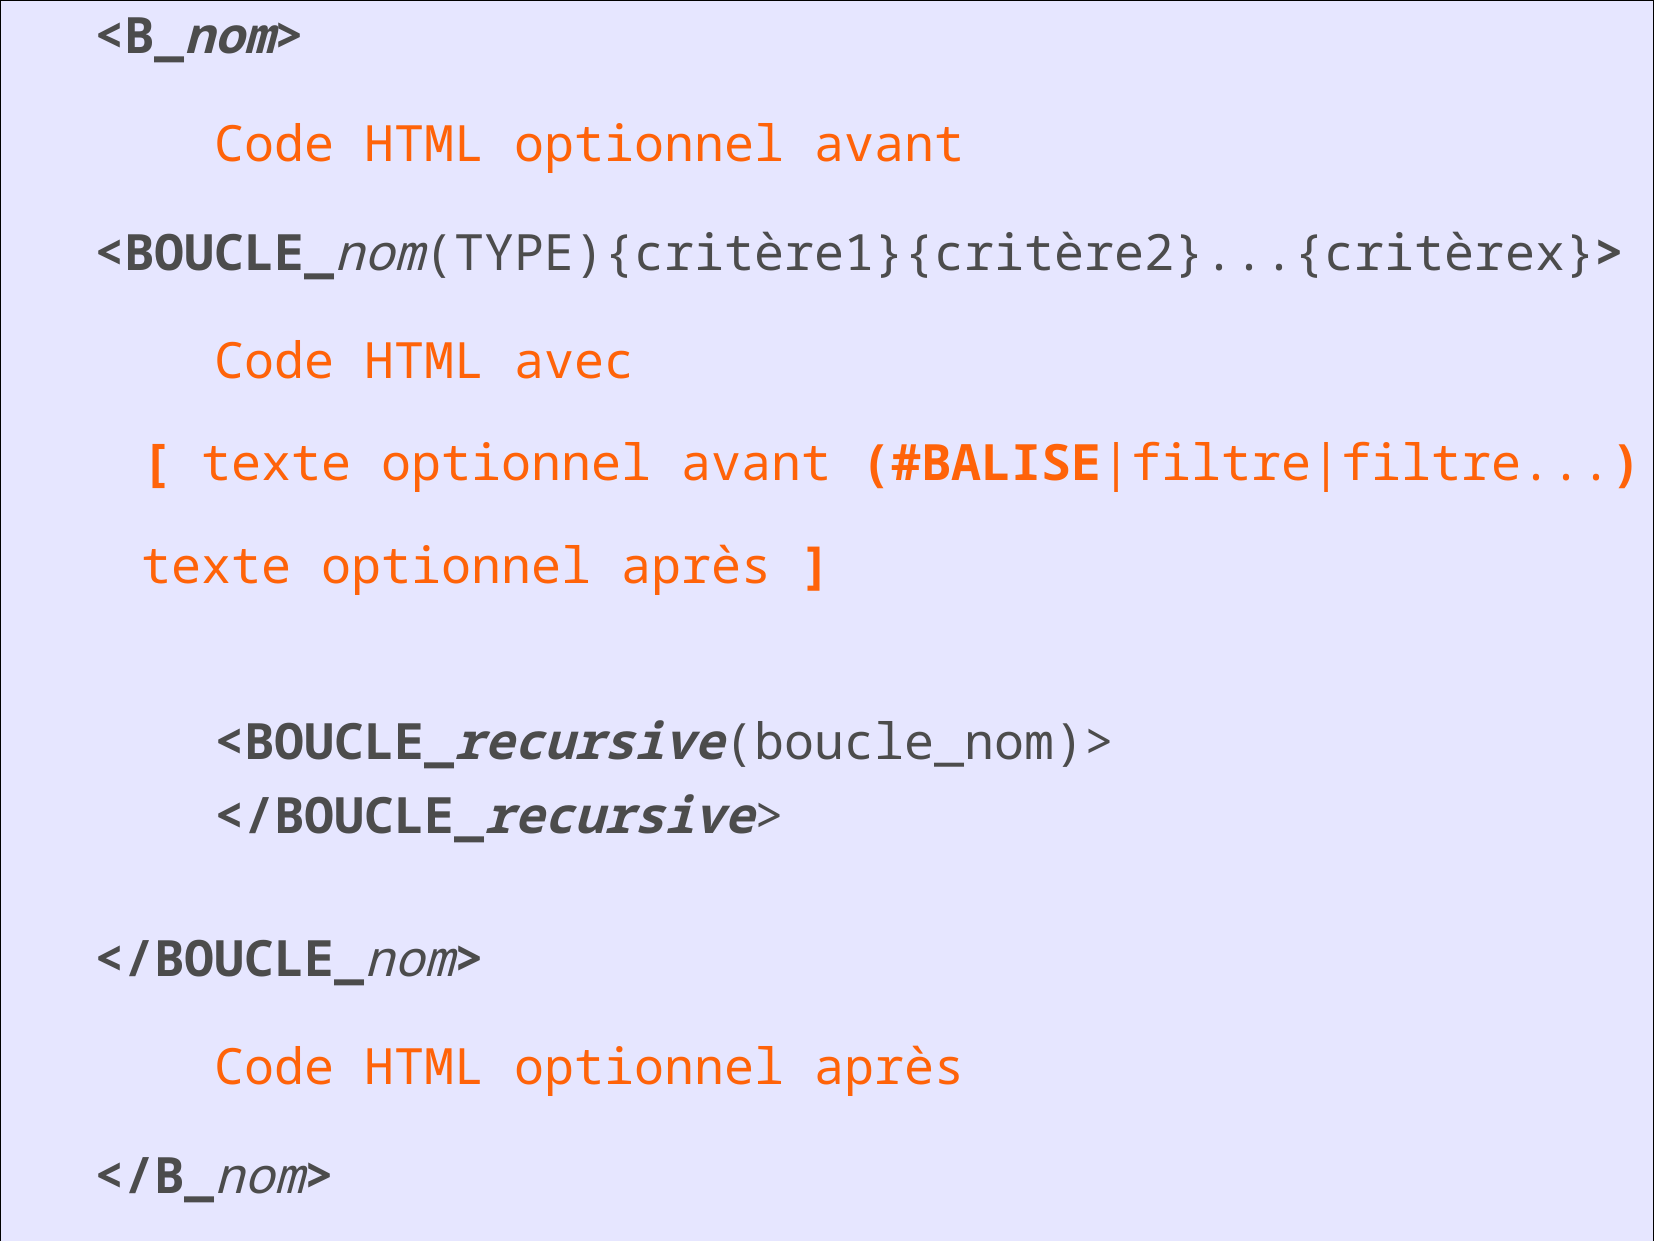

# <B_nom>
 Code HTML optionnel avant
<BOUCLE_nom(TYPE){critère1}{critère2}...{critèrex}>
 Code HTML avec
[ texte optionnel avant (#BALISE|filtre|filtre...) texte optionnel après ]
 <BOUCLE_recursive(boucle_nom)>
 </BOUCLE_recursive>
</BOUCLE_nom>
 Code HTML optionnel après
</B_nom>
 Code HTML alternatif
<//B_nom>